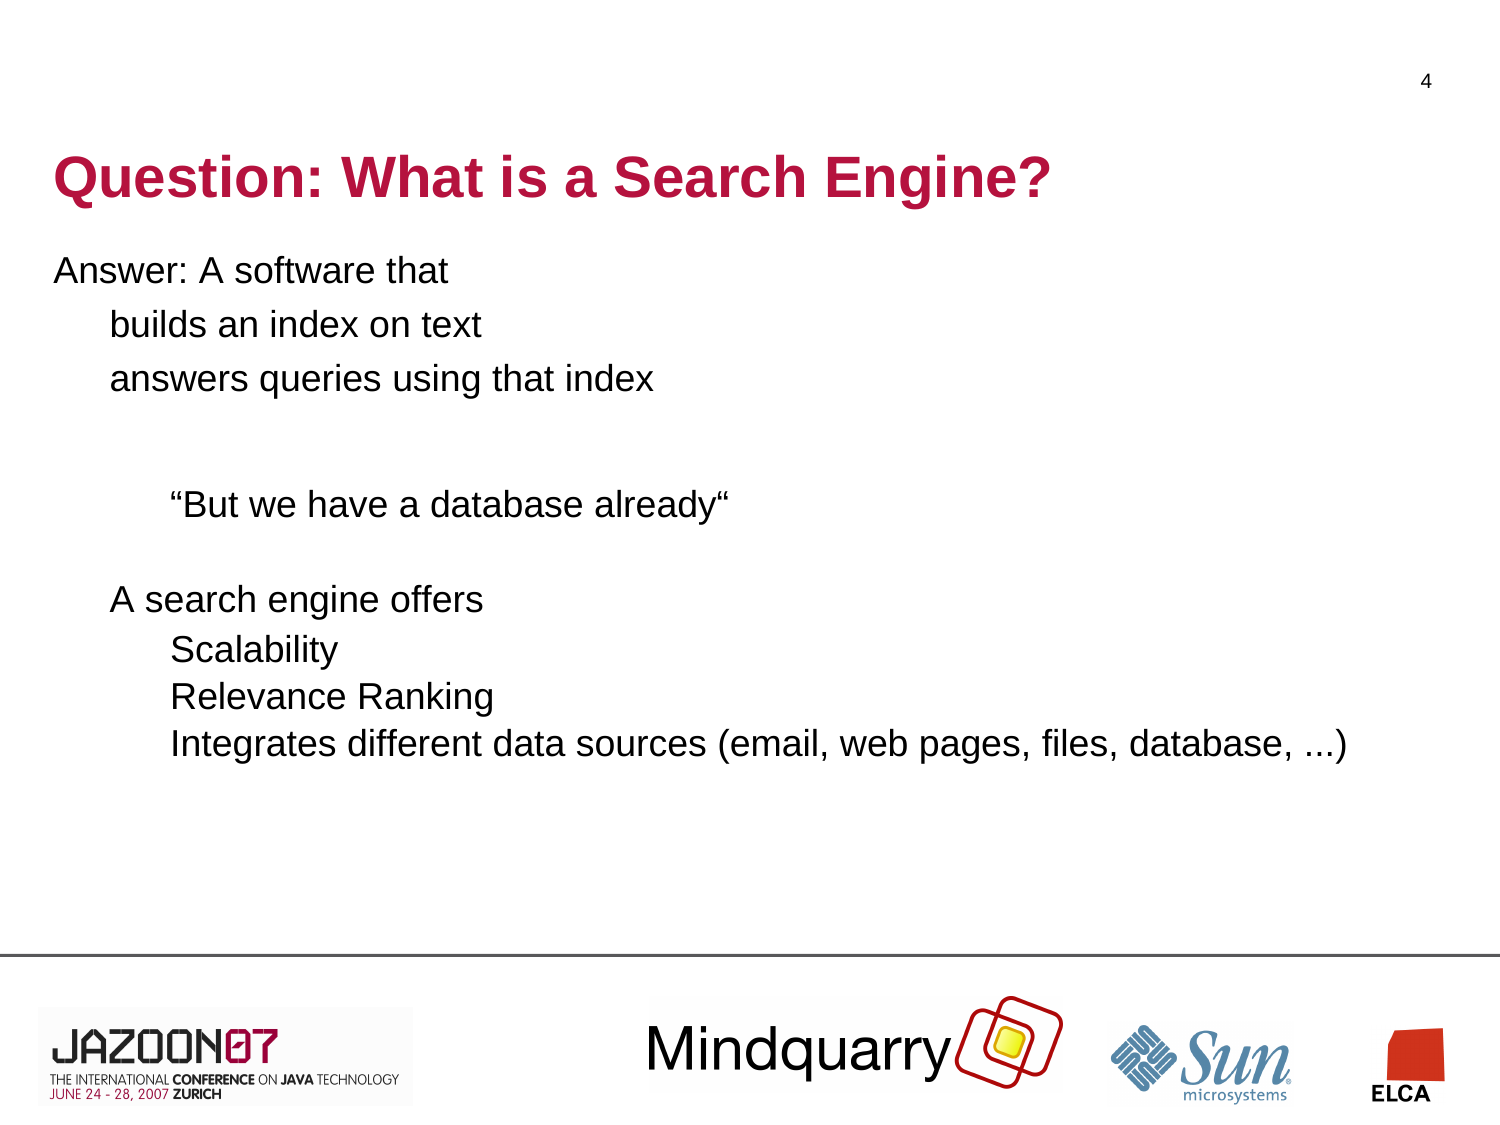

4
# Question: What is a Search Engine?
Answer: A software that
builds an index on text
answers queries using that index
“But we have a database already“
A search engine offers
Scalability
Relevance Ranking
Integrates different data sources (email, web pages, files, database, ...)